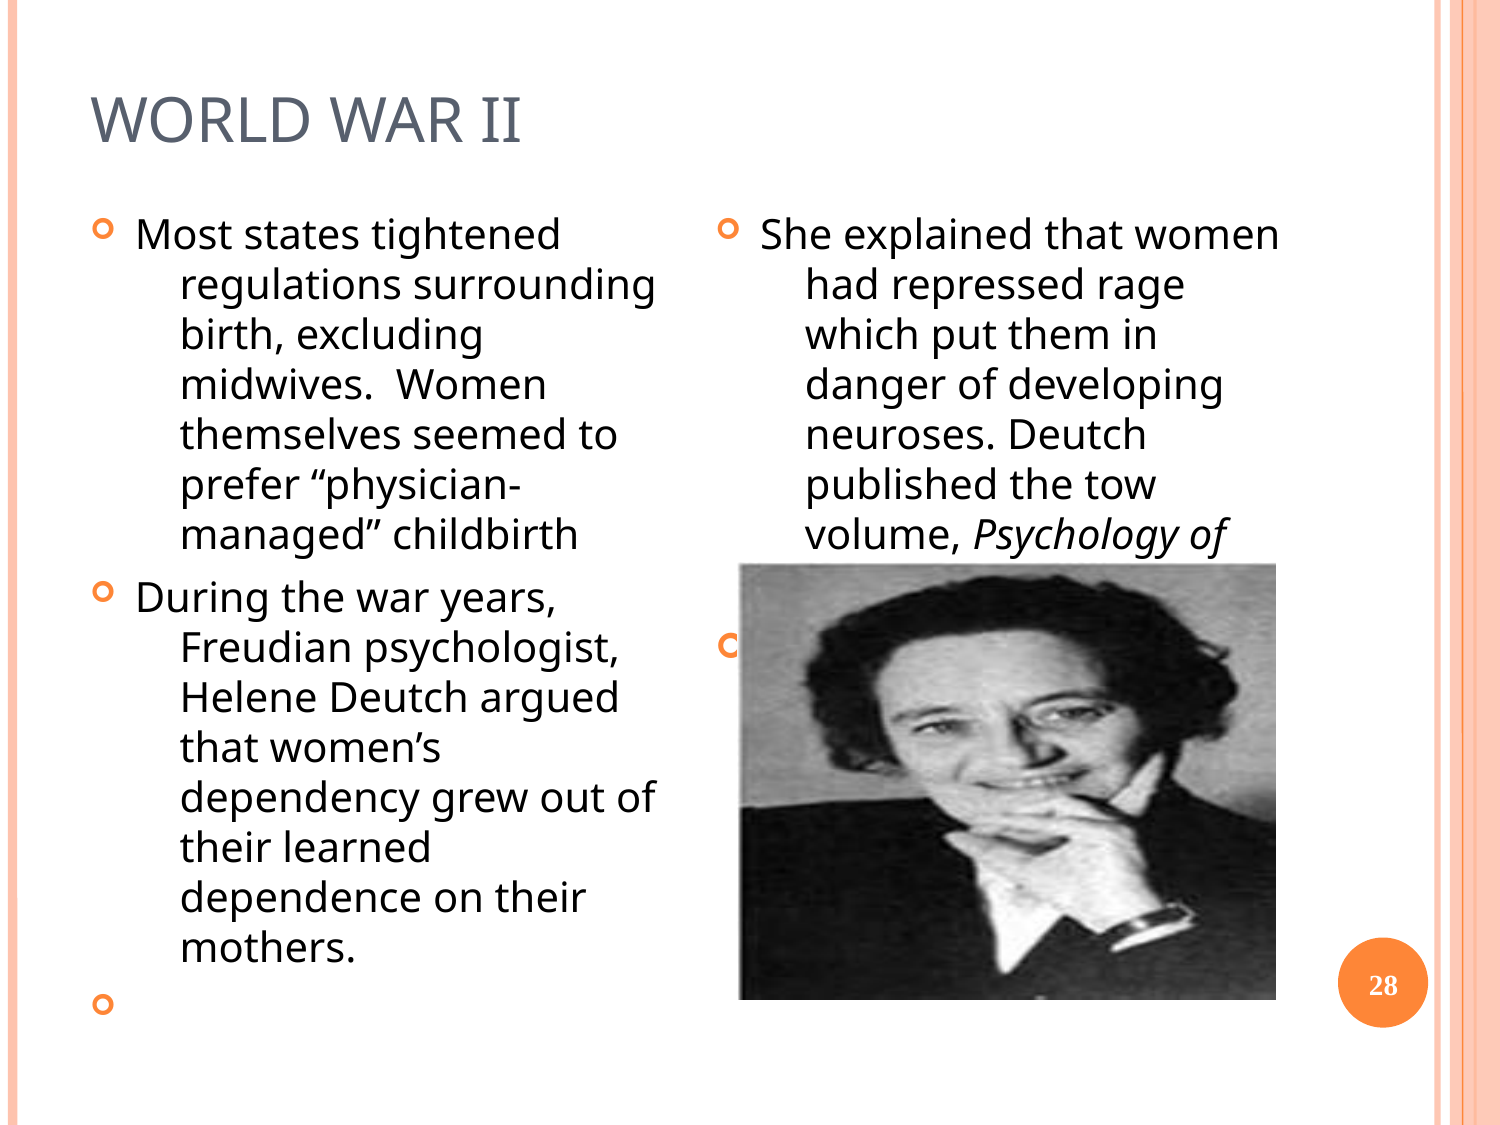

# World War II
Most states tightened regulations surrounding birth, excluding midwives. Women themselves seemed to prefer “physician-managed” childbirth
During the war years, Freudian psychologist, Helene Deutch argued that women’s dependency grew out of their learned dependence on their mothers.
She explained that women had repressed rage which put them in danger of developing neuroses. Deutch published the tow volume, Psychology of Women in 1944.